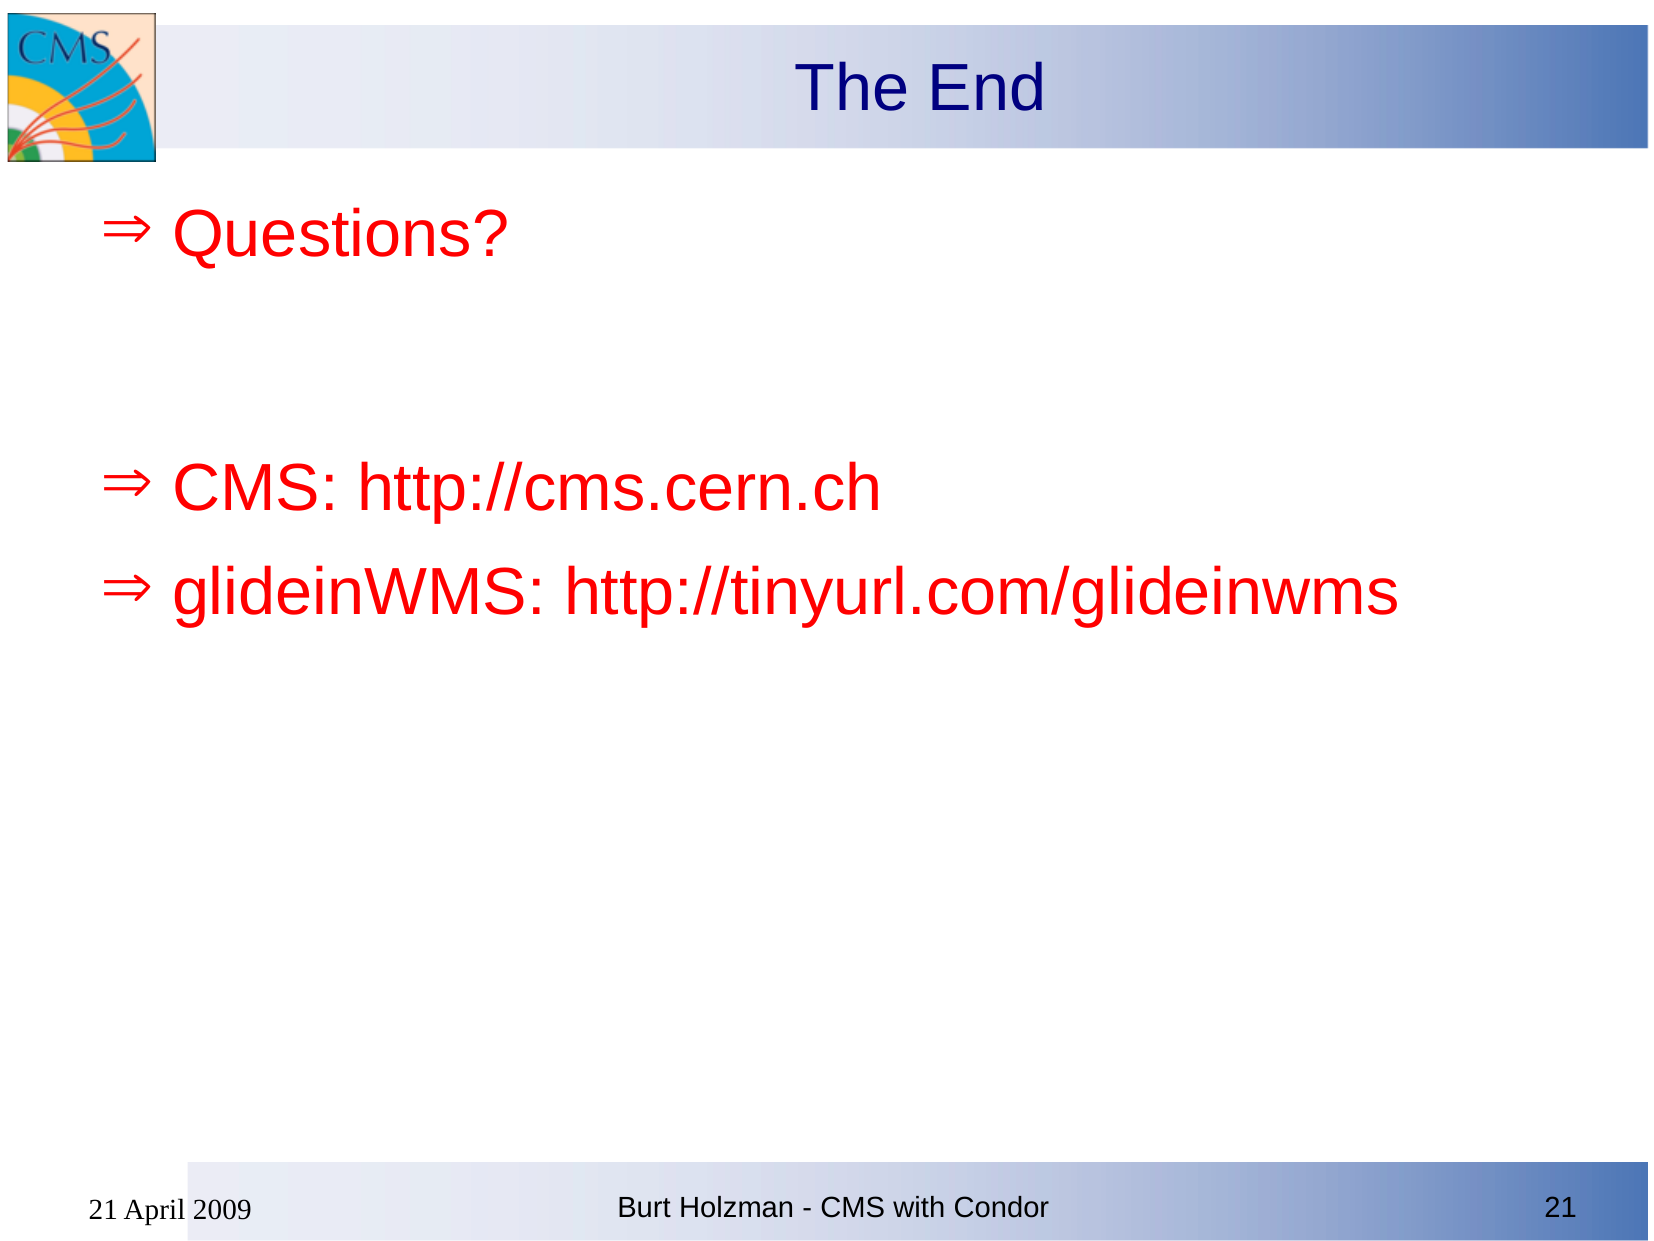

# The End
 Questions?
 CMS: http://cms.cern.ch
 glideinWMS: http://tinyurl.com/glideinwms
Burt Holzman - CMS with Condor
21
21 April 2009